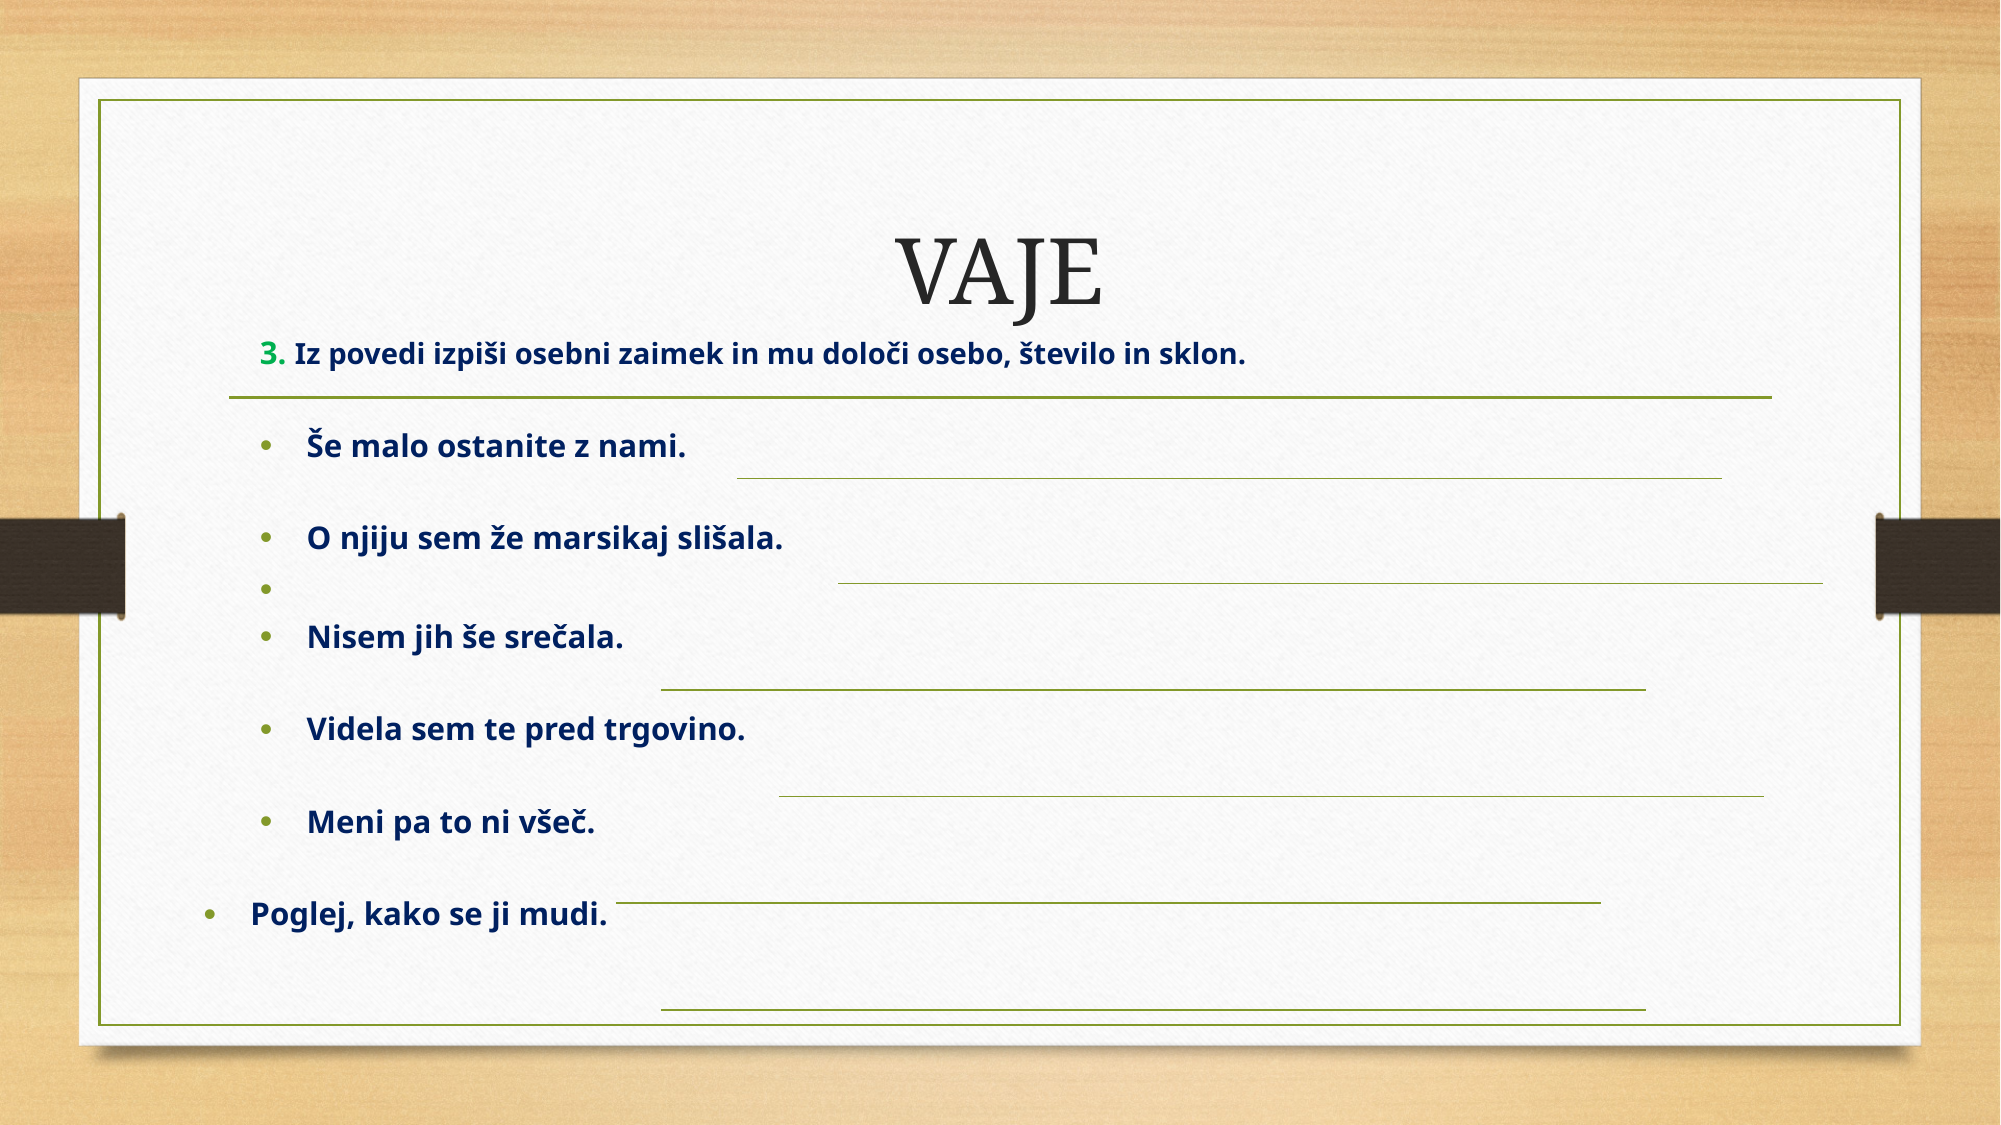

# VAJE
3. Iz povedi izpiši osebni zaimek in mu določi osebo, število in sklon.
Še malo ostanite z nami.
O njiju sem že marsikaj slišala.
Nisem jih še srečala.
Videla sem te pred trgovino.
Meni pa to ni všeč.
Poglej, kako se ji mudi.